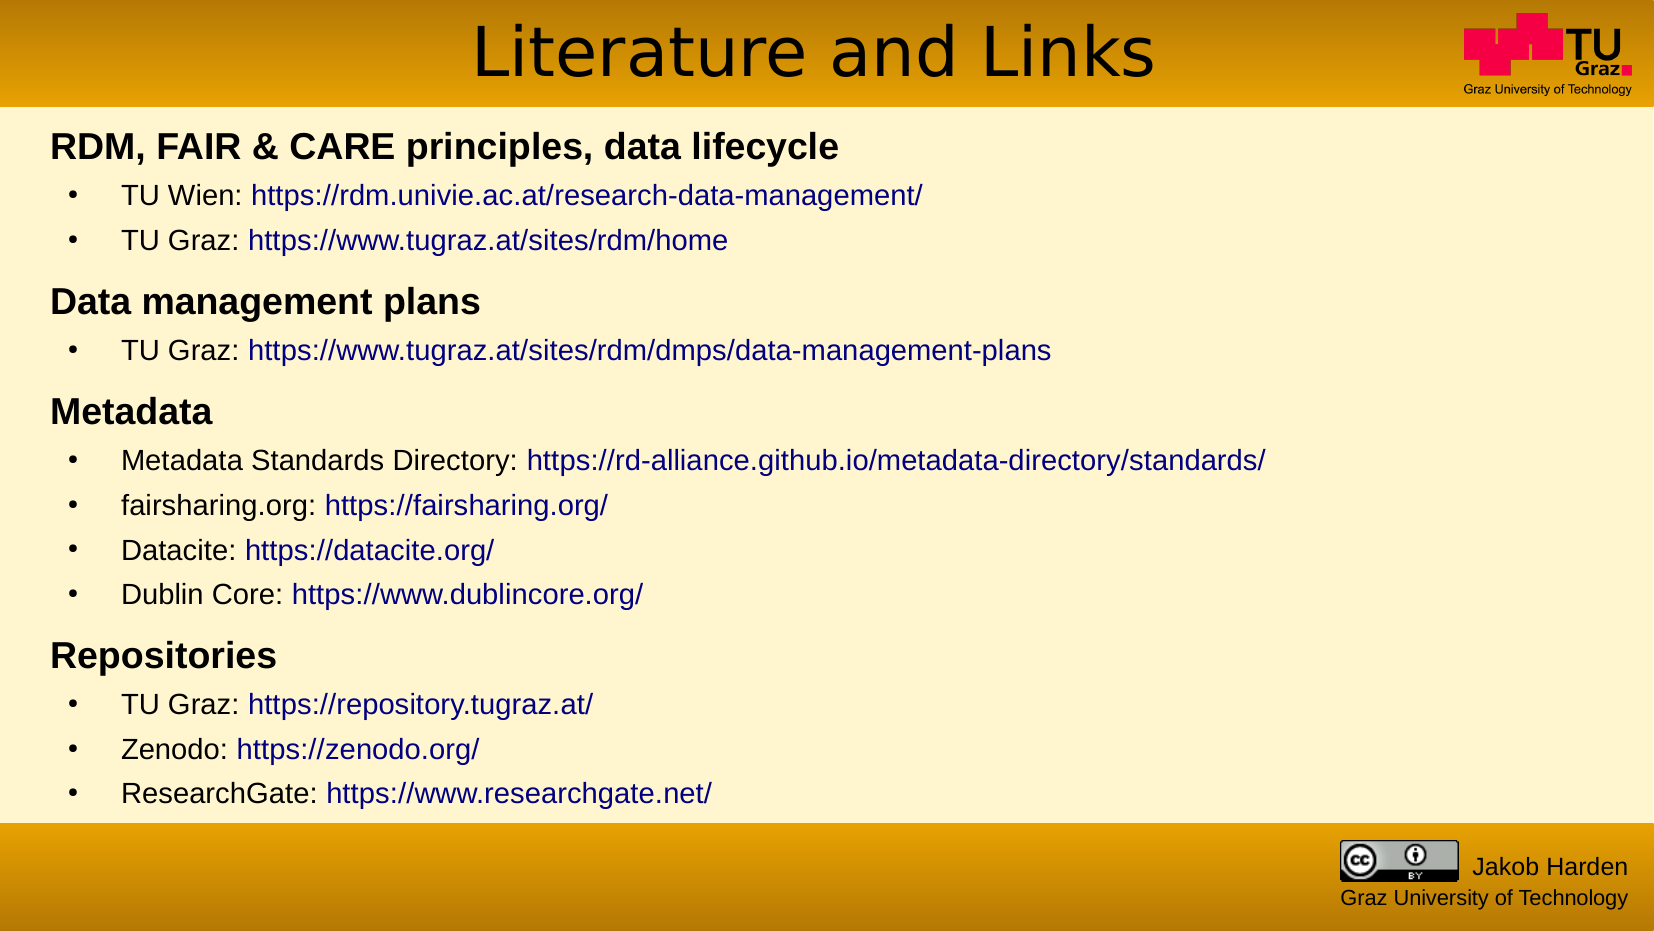

# Literature and Links
RDM, FAIR & CARE principles, data lifecycle
TU Wien: https://rdm.univie.ac.at/research-data-management/
TU Graz: https://www.tugraz.at/sites/rdm/home
Data management plans
TU Graz: https://www.tugraz.at/sites/rdm/dmps/data-management-plans
Metadata
Metadata Standards Directory: https://rd-alliance.github.io/metadata-directory/standards/
fairsharing.org: https://fairsharing.org/
Datacite: https://datacite.org/
Dublin Core: https://www.dublincore.org/
Repositories
TU Graz: https://repository.tugraz.at/
Zenodo: https://zenodo.org/
ResearchGate: https://www.researchgate.net/